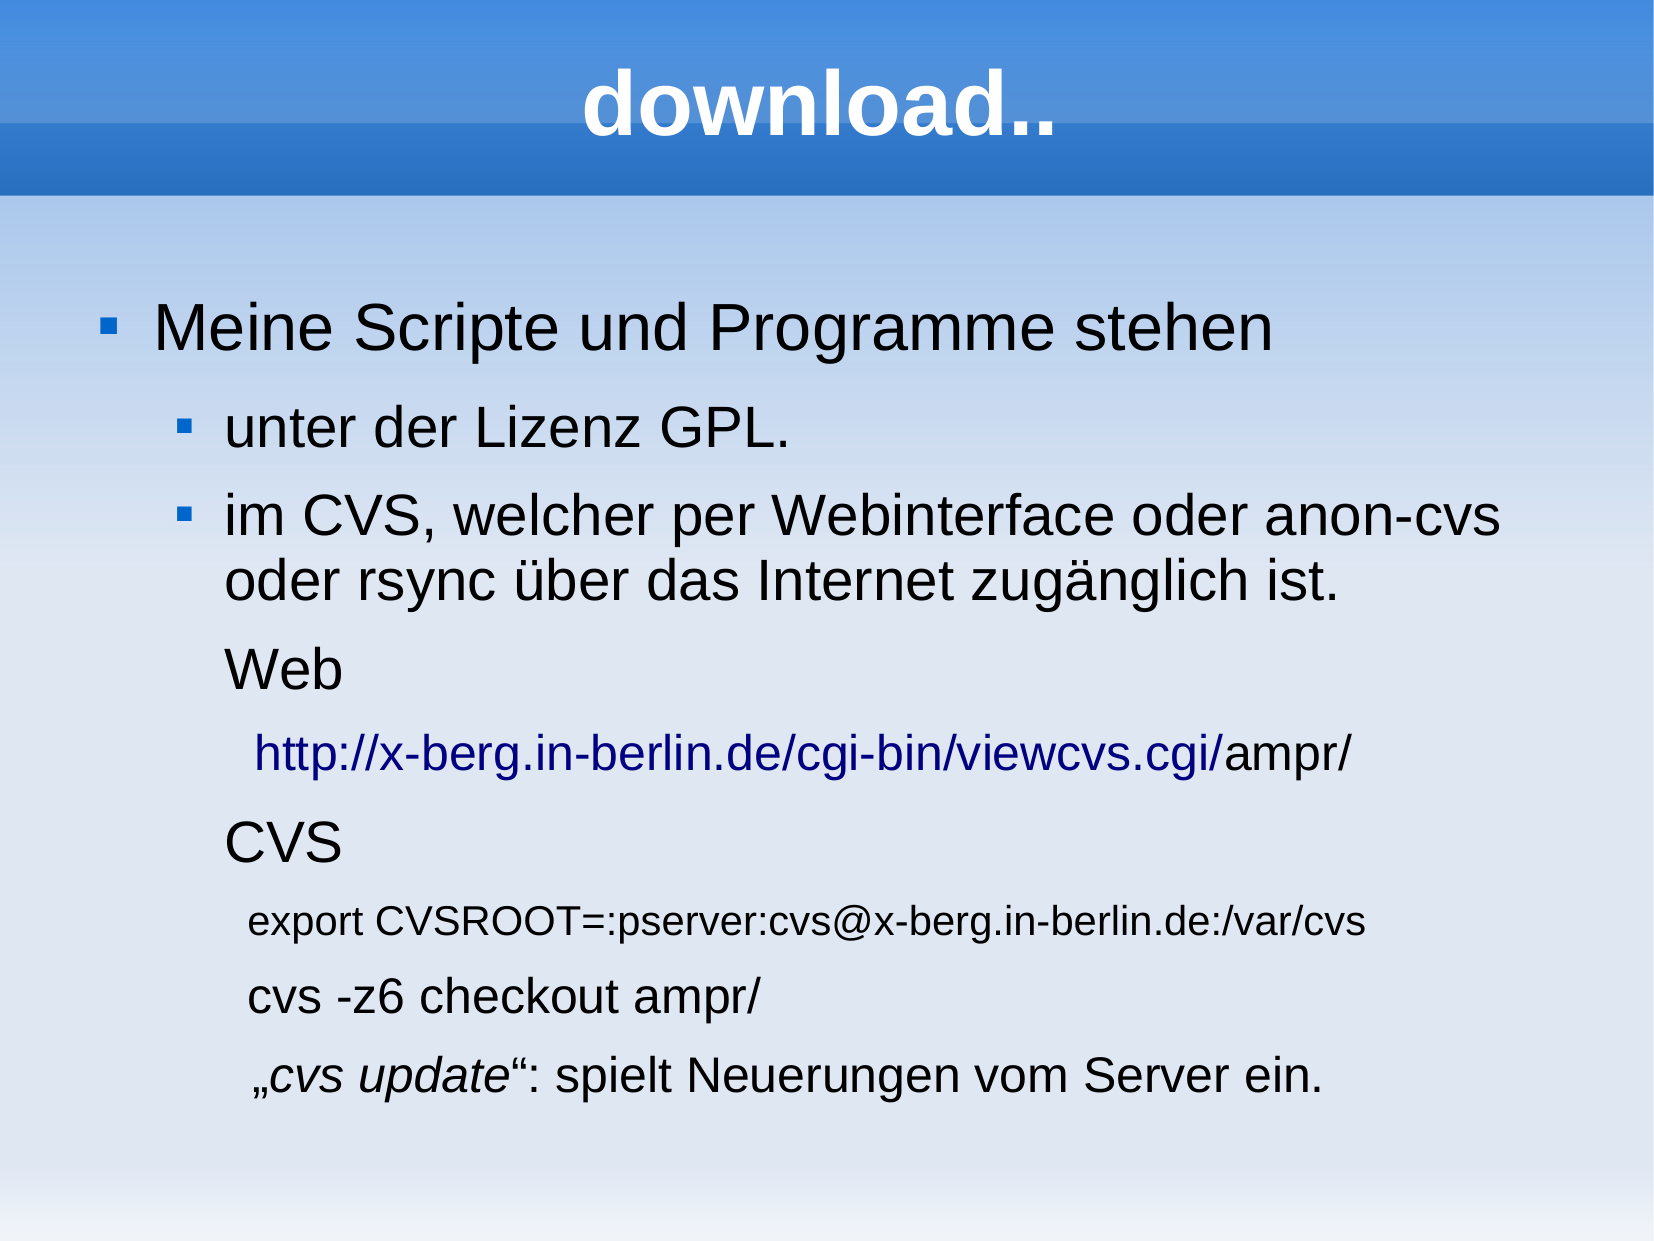

# download..
Meine Scripte und Programme stehen
unter der Lizenz GPL.
im CVS, welcher per Webinterface oder anon-cvs oder rsync über das Internet zugänglich ist.
Web
 http://x-berg.in-berlin.de/cgi-bin/viewcvs.cgi/ampr/
CVS
 export CVSROOT=:pserver:cvs@x-berg.in-berlin.de:/var/cvs
 cvs -z6 checkout ampr/
 „cvs update“: spielt Neuerungen vom Server ein.
rsync